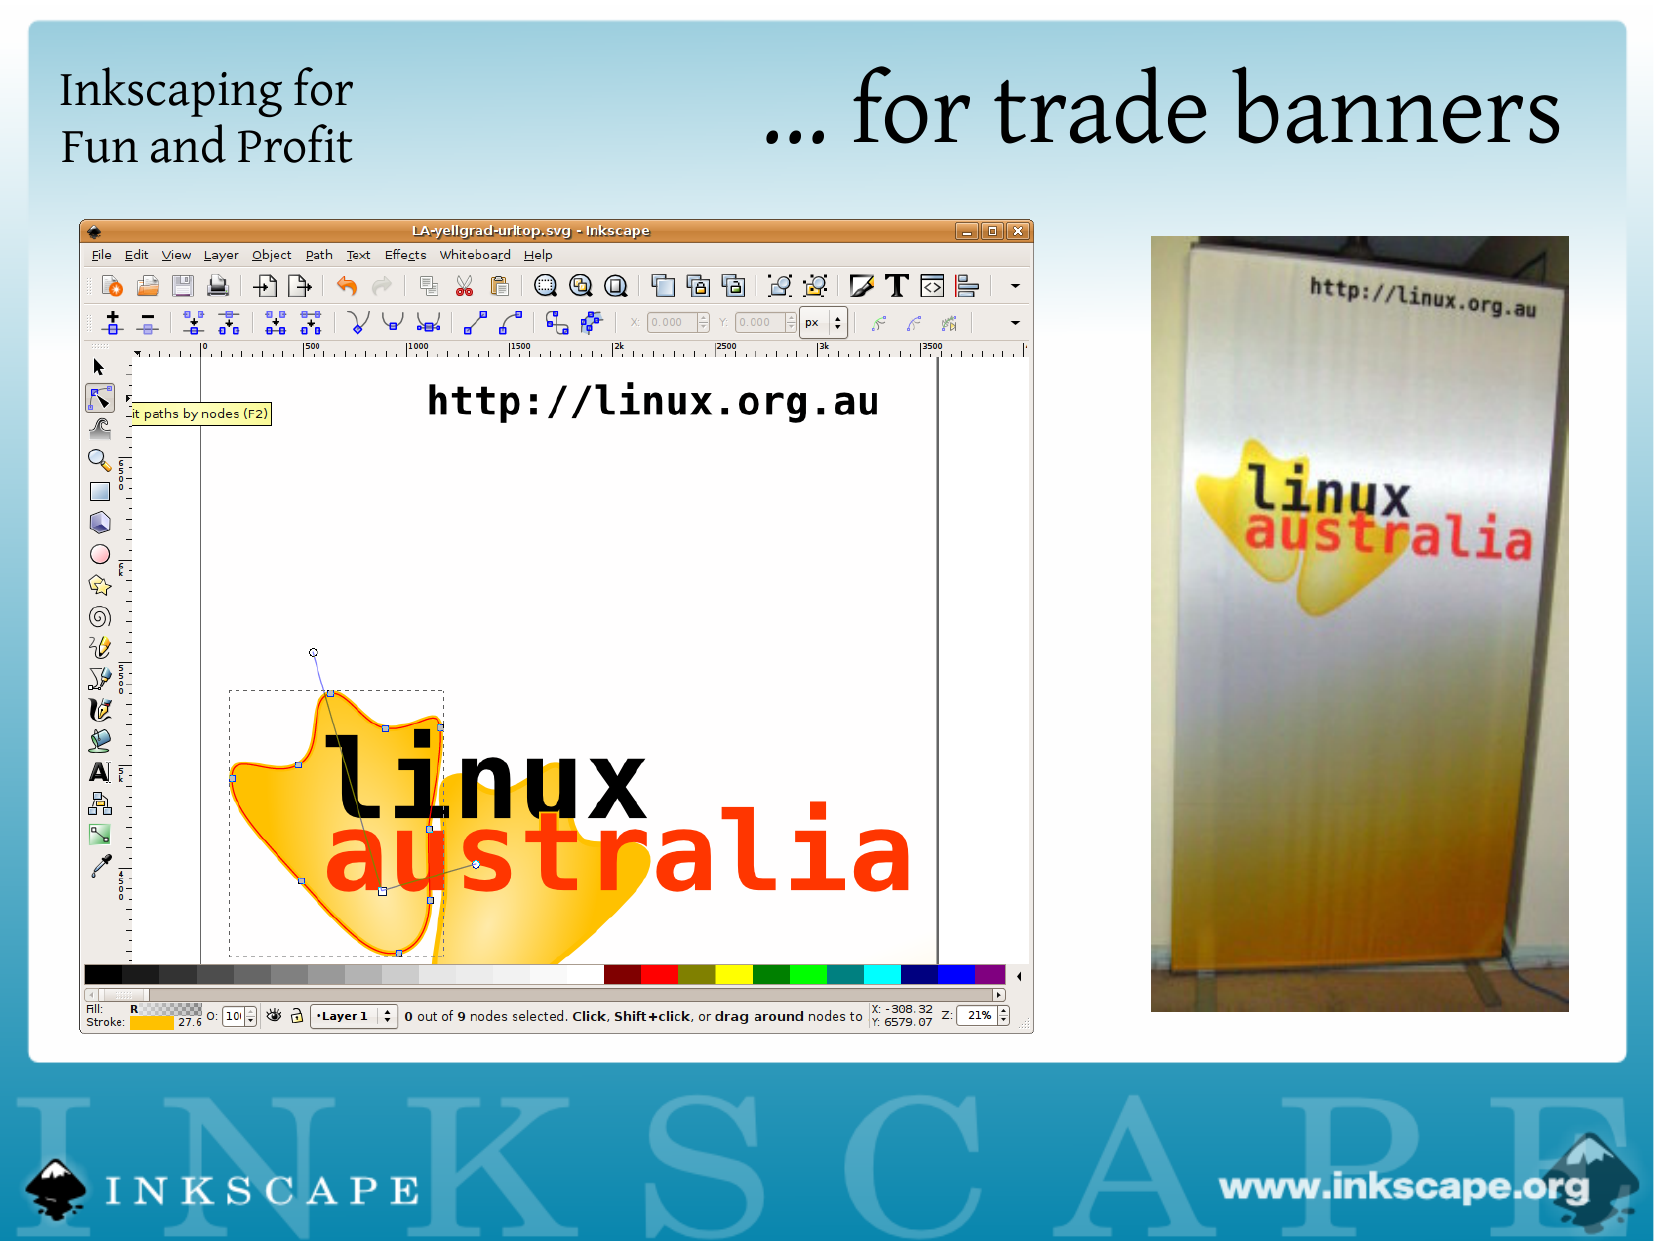

# ... for trade banners
Inkscaping for
Fun and Profit